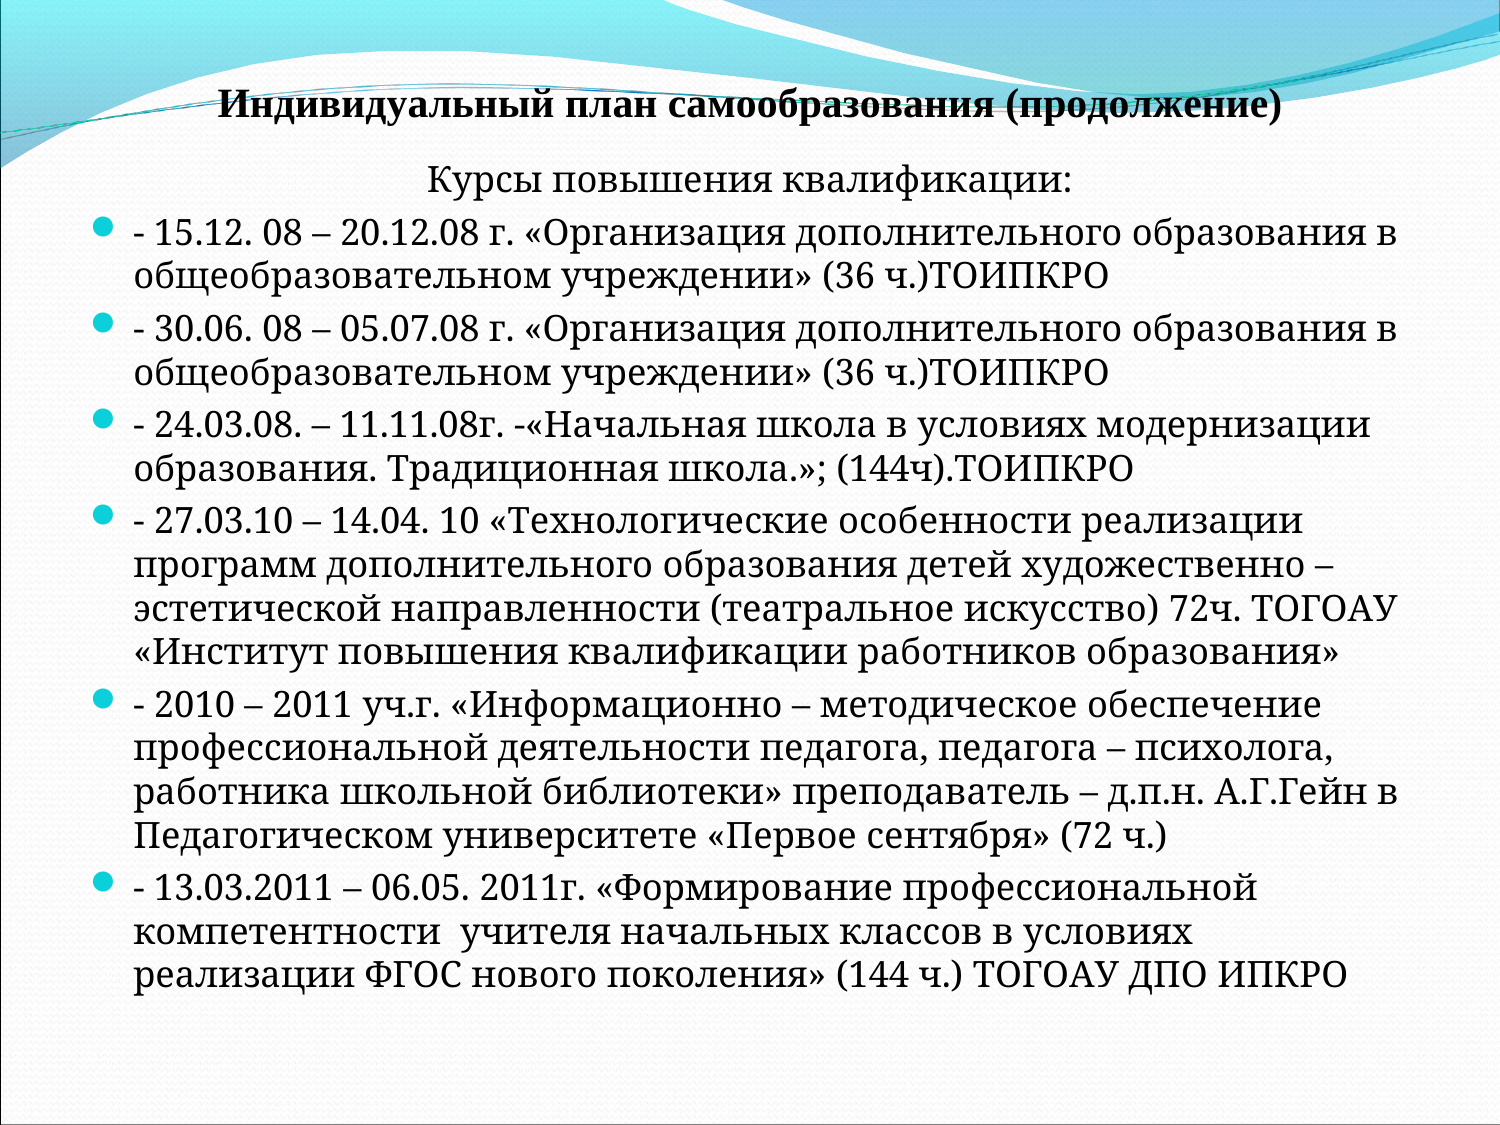

# Индивидуальный план самообразования (продолжение)
Курсы повышения квалификации:
- 15.12. 08 – 20.12.08 г. «Организация дополнительного образования в общеобразовательном учреждении» (36 ч.)ТОИПКРО
- 30.06. 08 – 05.07.08 г. «Организация дополнительного образования в общеобразовательном учреждении» (36 ч.)ТОИПКРО
- 24.03.08. – 11.11.08г. -«Начальная школа в условиях модернизации образования. Традиционная школа.»; (144ч).ТОИПКРО
- 27.03.10 – 14.04. 10 «Технологические особенности реализации программ дополнительного образования детей художественно – эстетической направленности (театральное искусство) 72ч. ТОГОАУ «Институт повышения квалификации работников образования»
- 2010 – 2011 уч.г. «Информационно – методическое обеспечение профессиональной деятельности педагога, педагога – психолога, работника школьной библиотеки» преподаватель – д.п.н. А.Г.Гейн в Педагогическом университете «Первое сентября» (72 ч.)
- 13.03.2011 – 06.05. 2011г. «Формирование профессиональной компетентности учителя начальных классов в условиях реализации ФГОС нового поколения» (144 ч.) ТОГОАУ ДПО ИПКРО